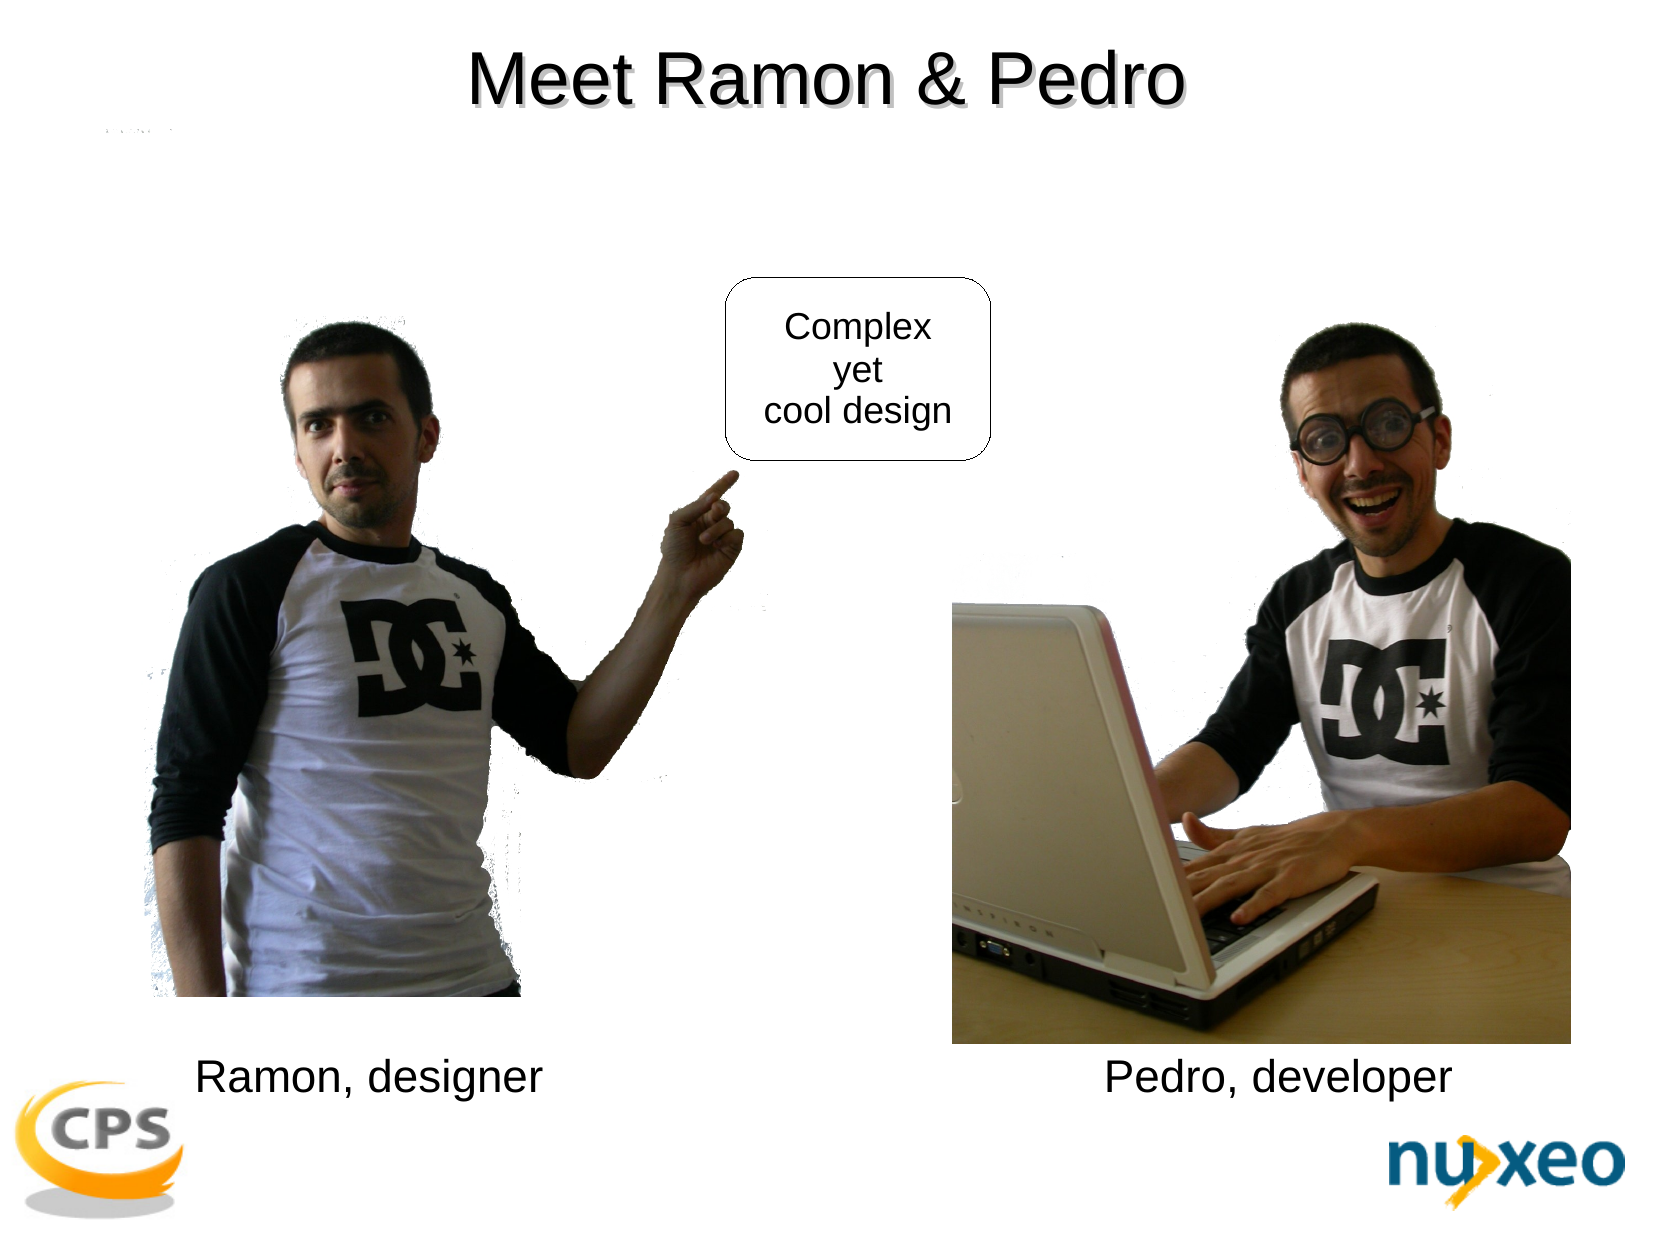

Meet Ramon & Pedro
Complex
yet
cool design
Ramon, designer
Pedro, developer